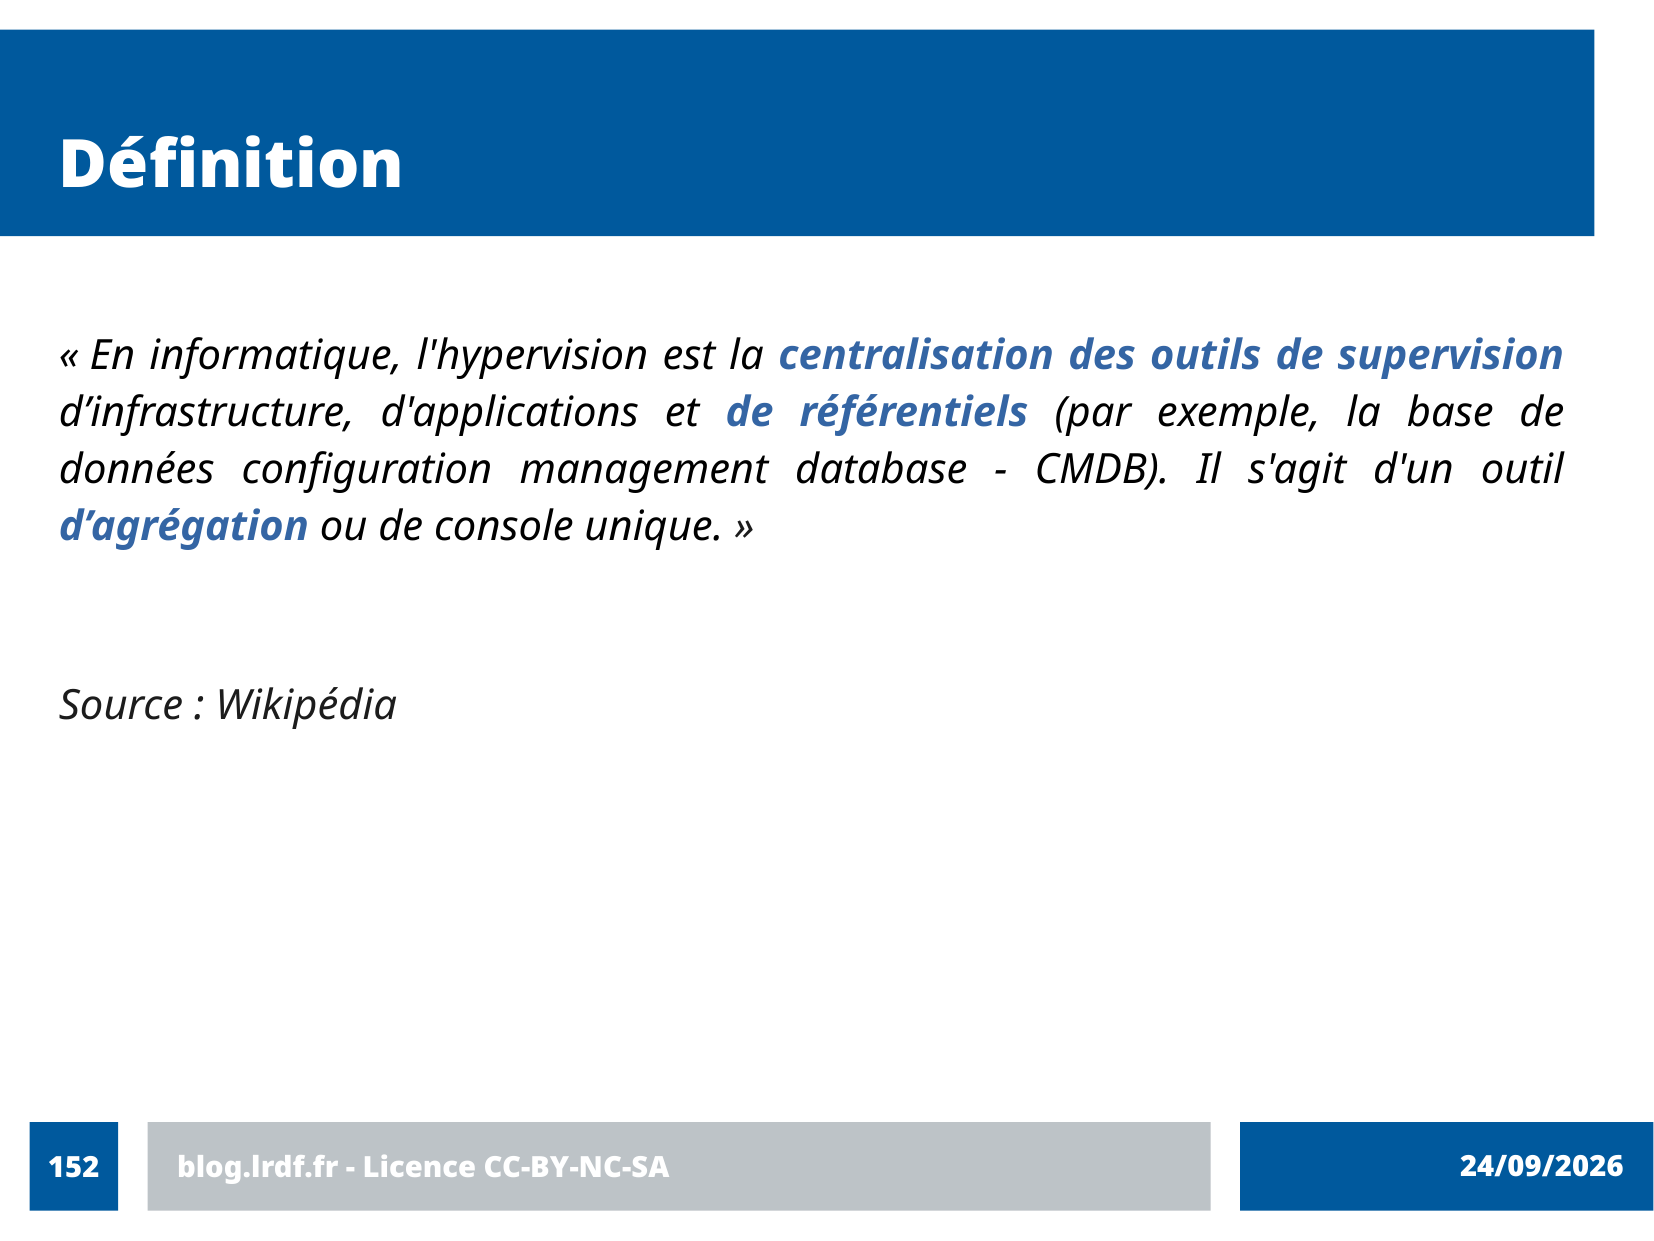

# Définition
« En informatique, l'hypervision est la centralisation des outils de supervision d’infrastructure, d'applications et de référentiels (par exemple, la base de données configuration management database - CMDB). Il s'agit d'un outil d’agrégation ou de console unique. »
Source : Wikipédia
152
blog.lrdf.fr - Licence CC-BY-NC-SA